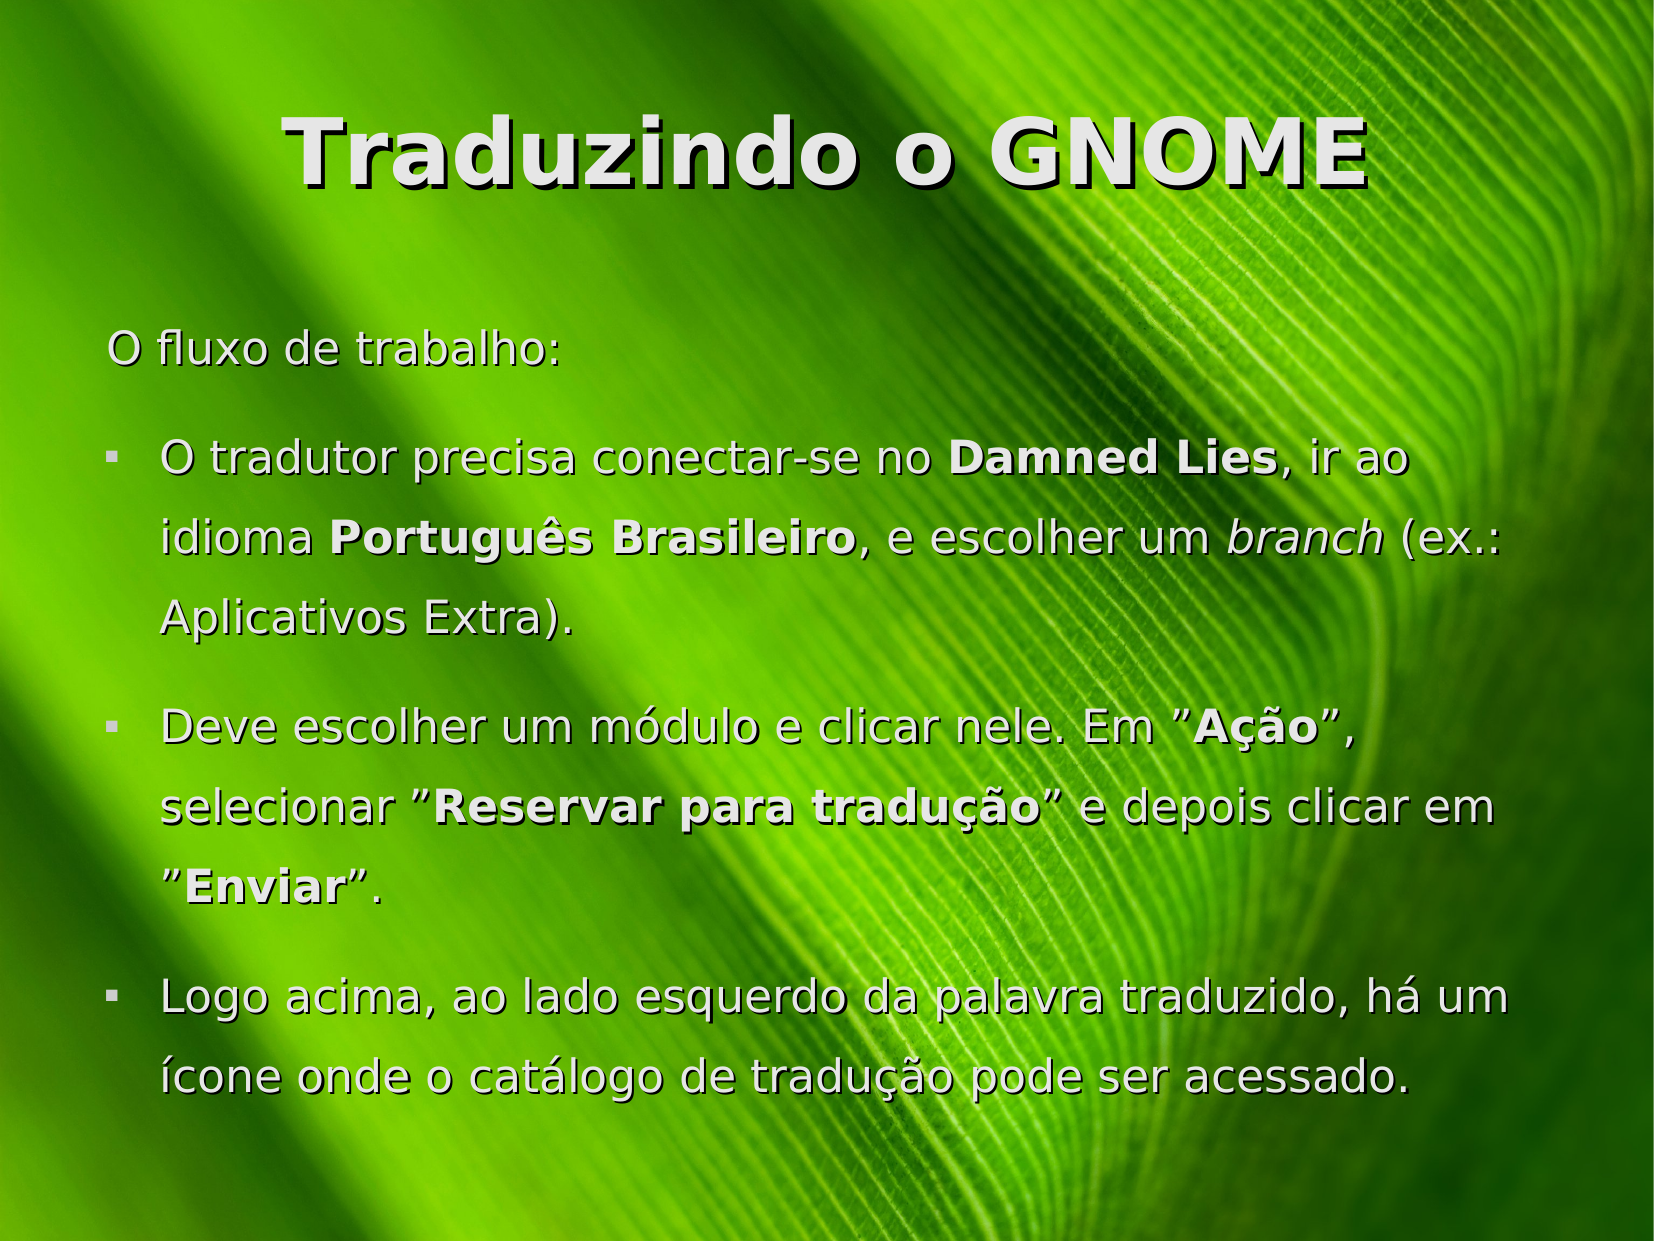

# Traduzindo o GNOME
O fluxo de trabalho:
O tradutor precisa conectar-se no Damned Lies, ir ao idioma Português Brasileiro, e escolher um branch (ex.: Aplicativos Extra).
Deve escolher um módulo e clicar nele. Em ”Ação”, selecionar ”Reservar para tradução” e depois clicar em ”Enviar”.
Logo acima, ao lado esquerdo da palavra traduzido, há um ícone onde o catálogo de tradução pode ser acessado.